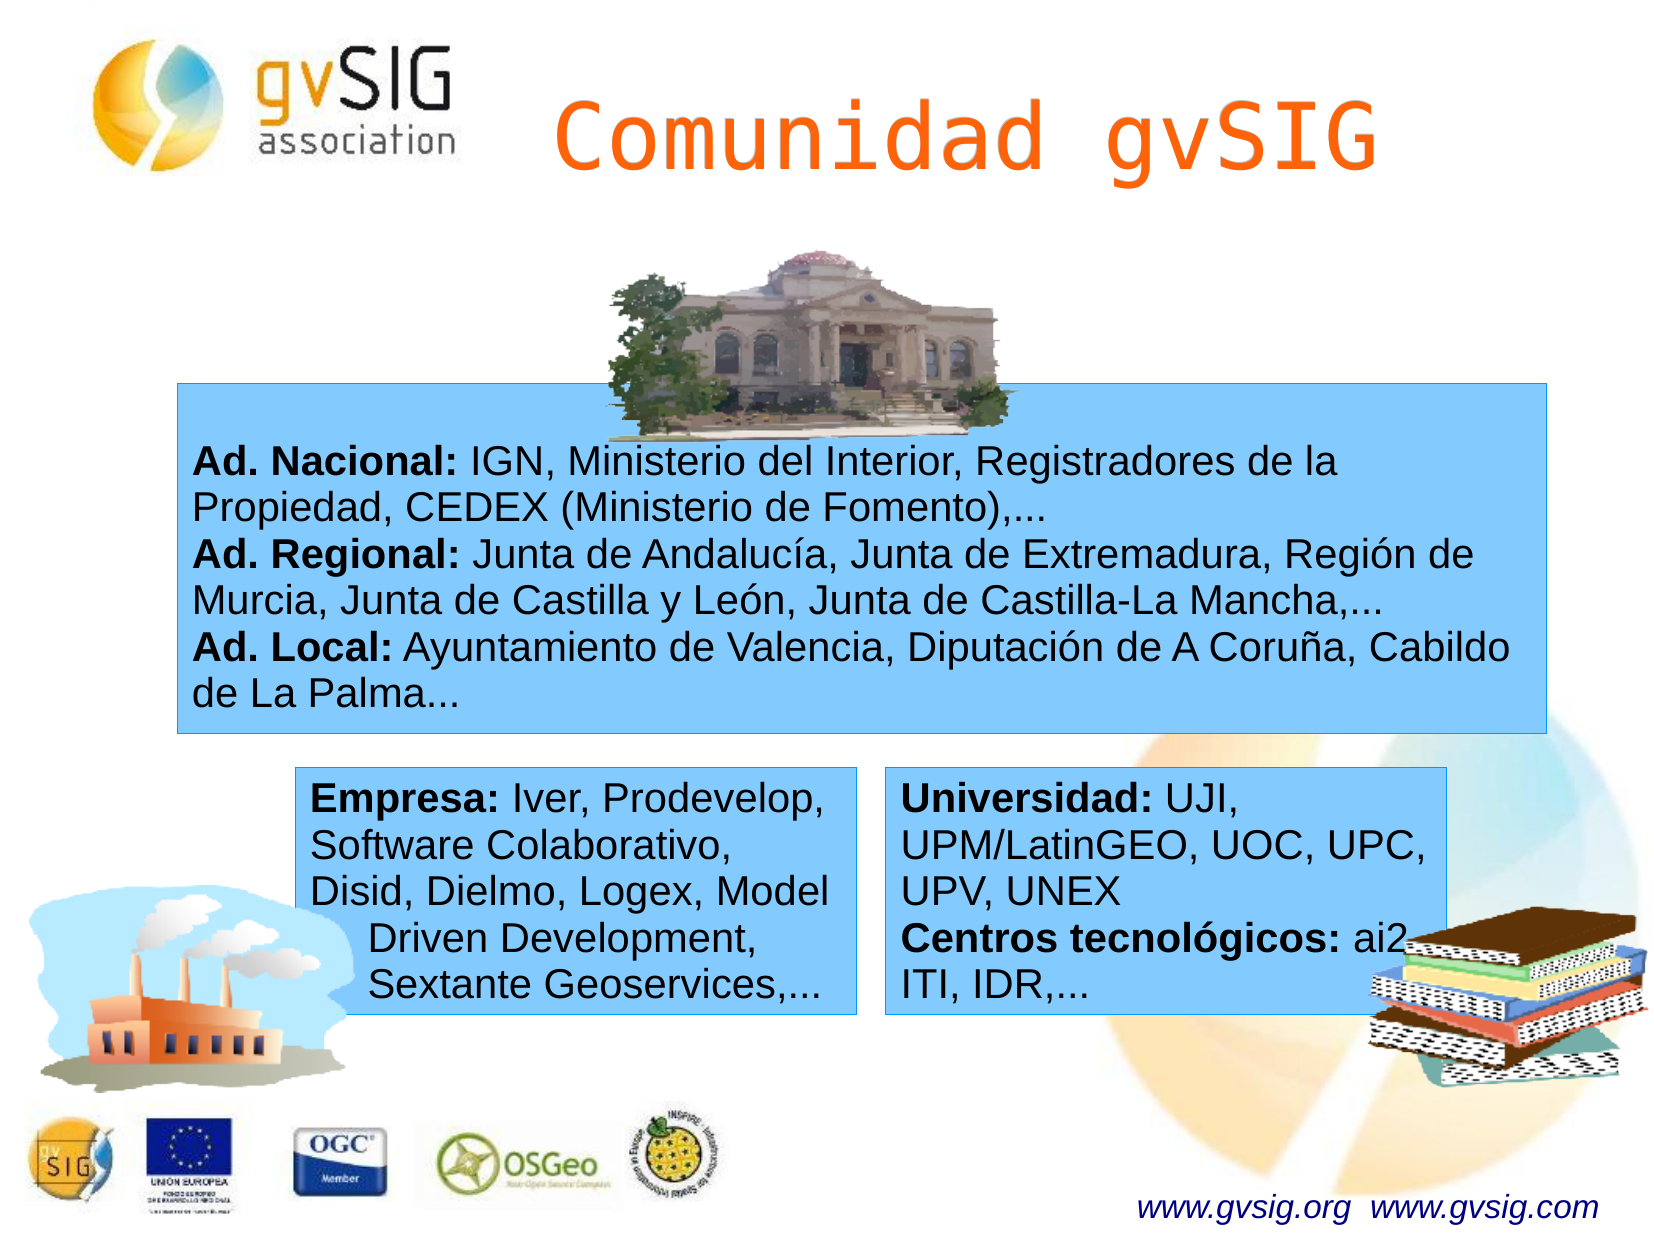

Comunidad gvSIG
Ad. Nacional: IGN, Ministerio del Interior, Registradores de la Propiedad, CEDEX (Ministerio de Fomento),...
Ad. Regional: Junta de Andalucía, Junta de Extremadura, Región de Murcia, Junta de Castilla y León, Junta de Castilla-La Mancha,...
Ad. Local: Ayuntamiento de Valencia, Diputación de A Coruña, Cabildo de La Palma...
Empresa: Iver, Prodevelop, Software Colaborativo, Disid, Dielmo, Logex, Model
 Driven Development,
 Sextante Geoservices,...
Universidad: UJI, UPM/LatinGEO, UOC, UPC, UPV, UNEX
Centros tecnológicos: ai2, ITI, IDR,...